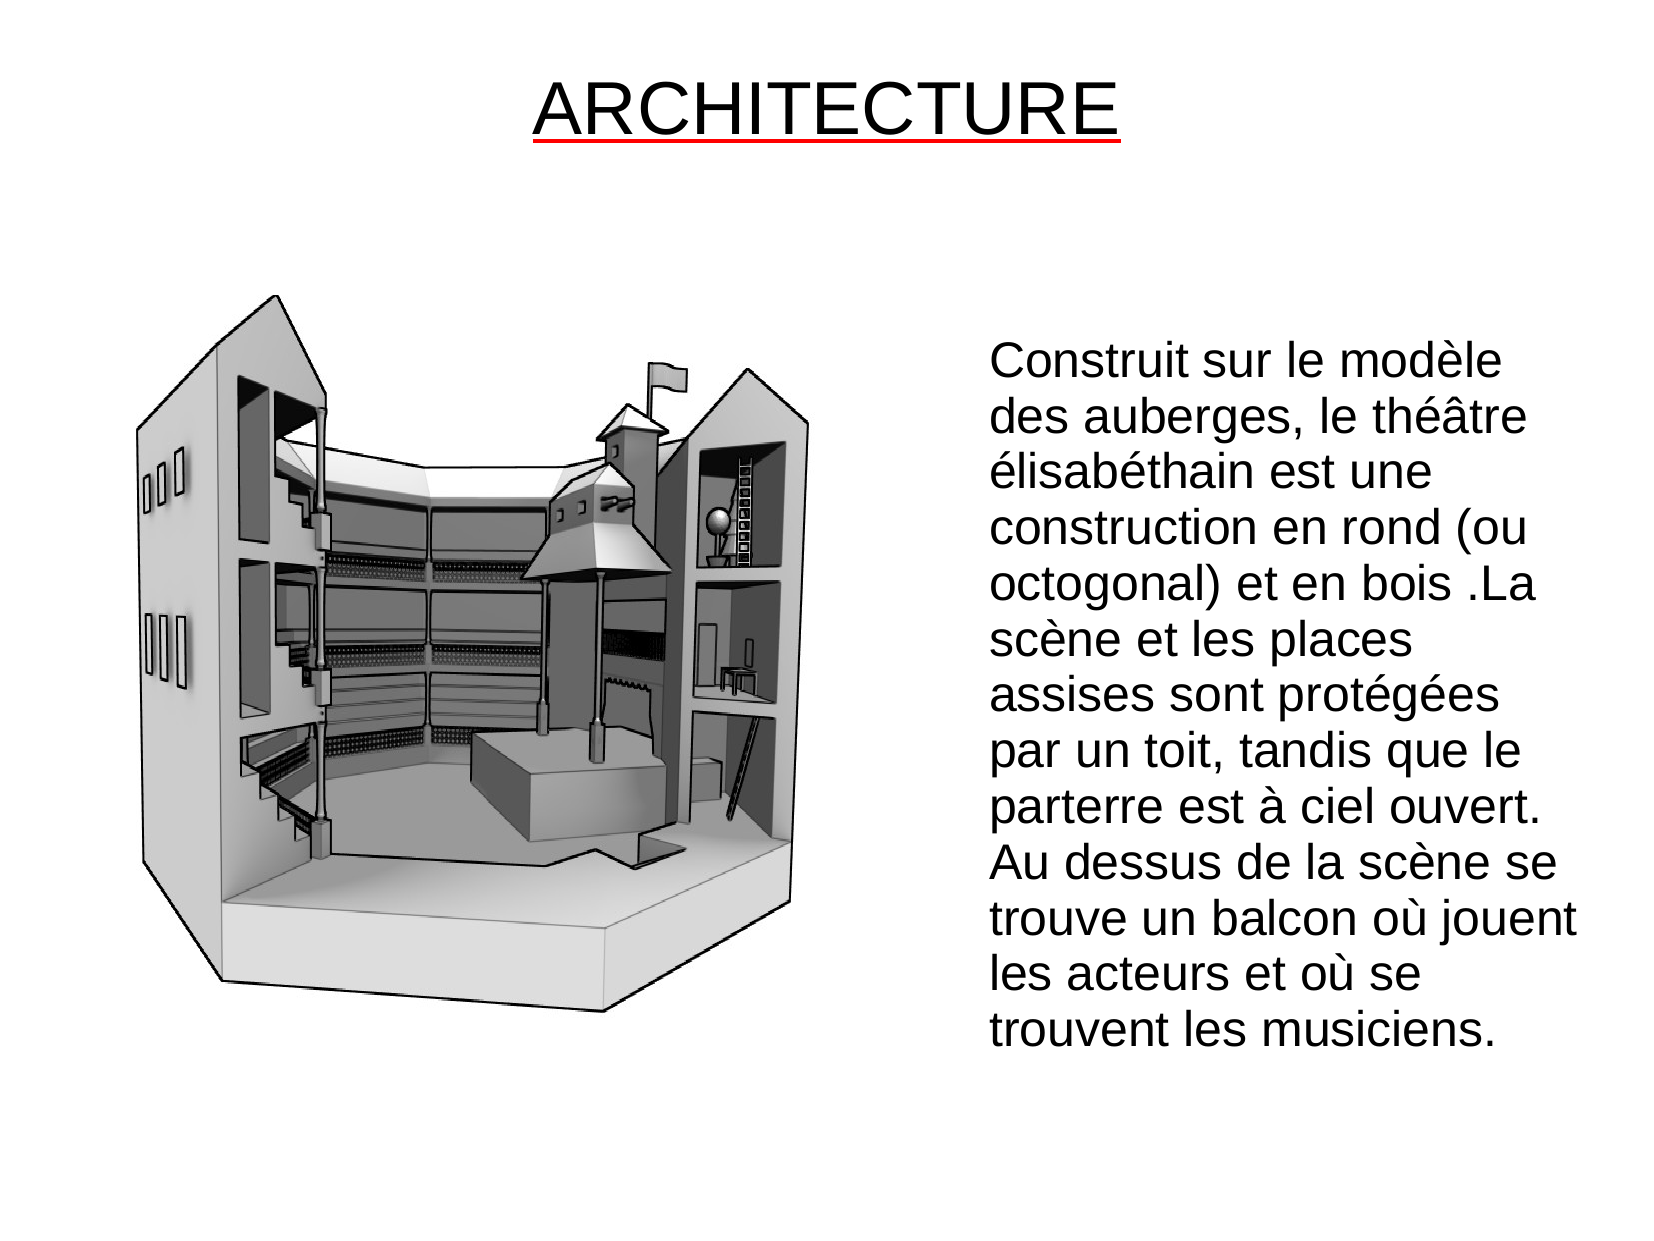

ARCHITECTURE
Construit sur le modèle des auberges, le théâtre élisabéthain est une construction en rond (ou octogonal) et en bois .La scène et les places assises sont protégées par un toit, tandis que le parterre est à ciel ouvert. Au dessus de la scène se trouve un balcon où jouent les acteurs et où se trouvent les musiciens.